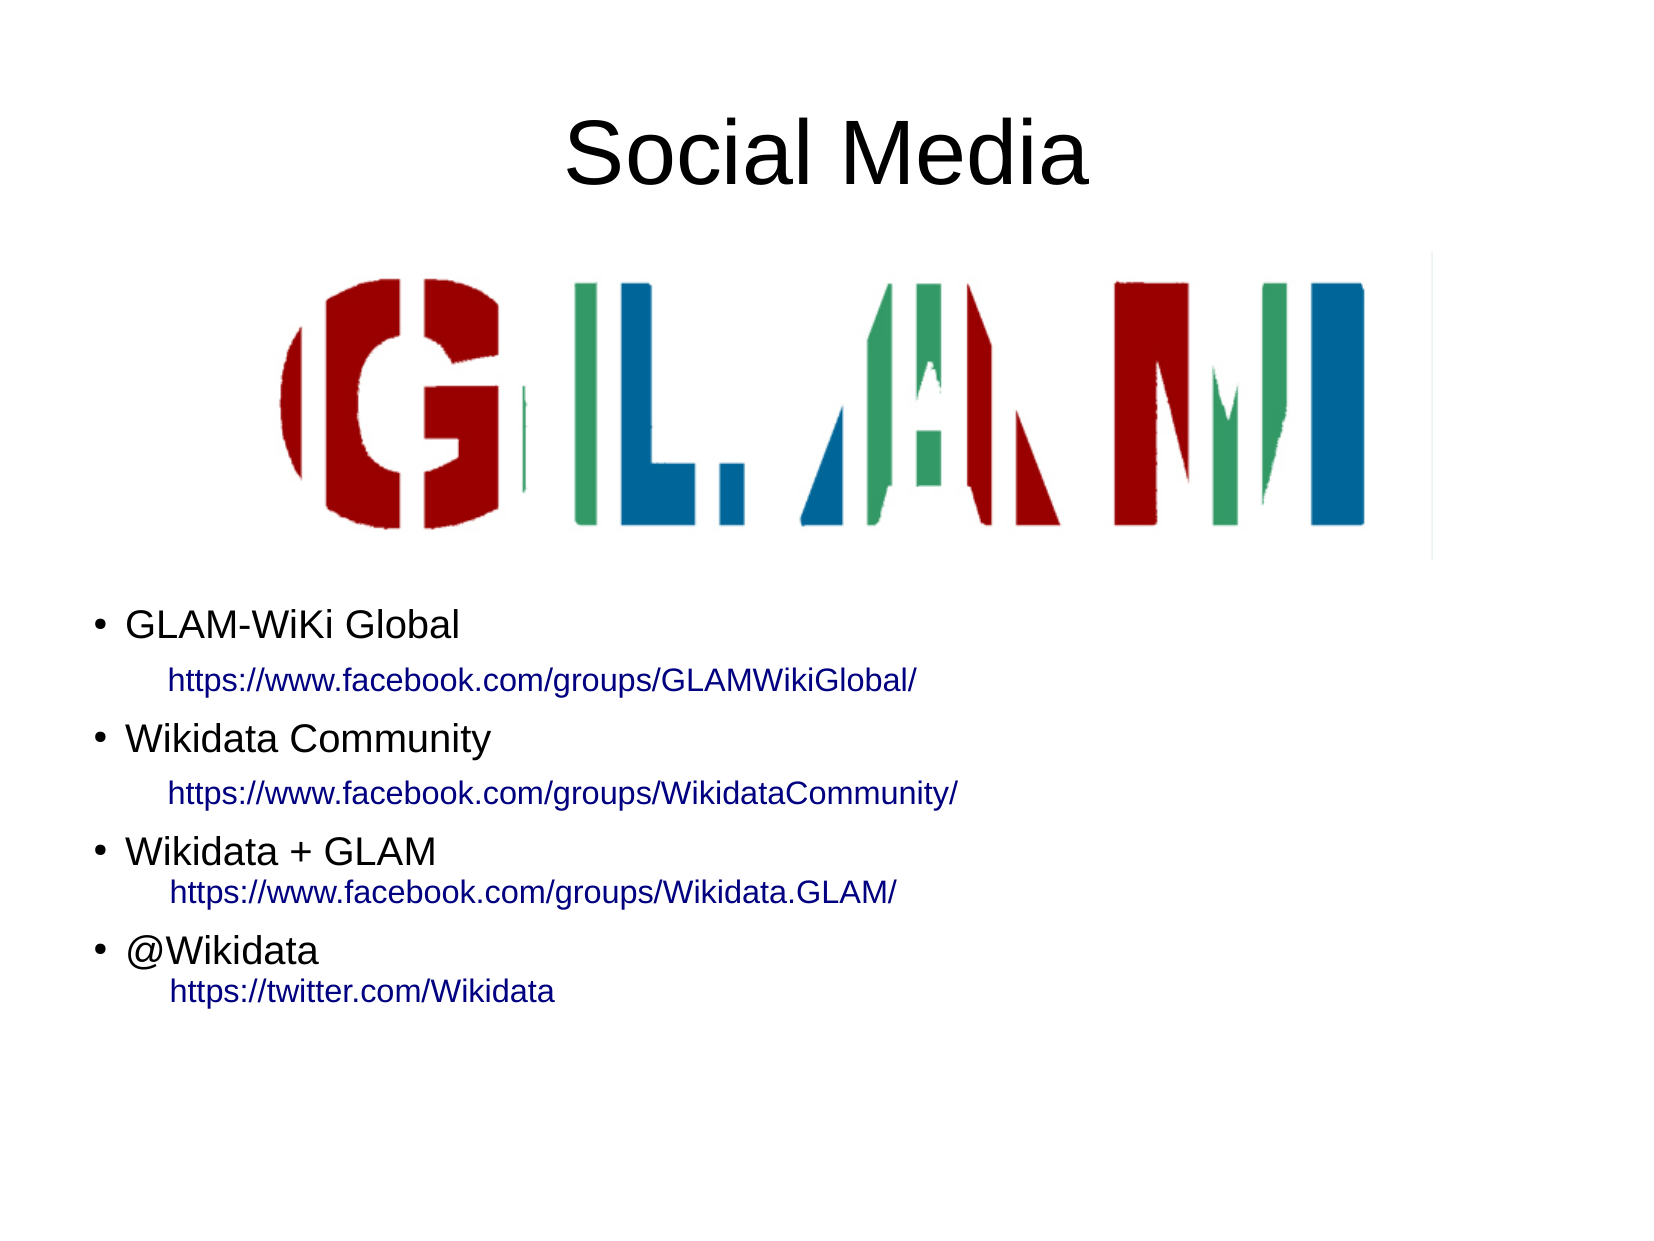

# Social Media
GLAM-WiKi Global
https://www.facebook.com/groups/GLAMWikiGlobal/
Wikidata Community
https://www.facebook.com/groups/WikidataCommunity/
Wikidata + GLAM
	https://www.facebook.com/groups/Wikidata.GLAM/
@Wikidata
	https://twitter.com/Wikidata